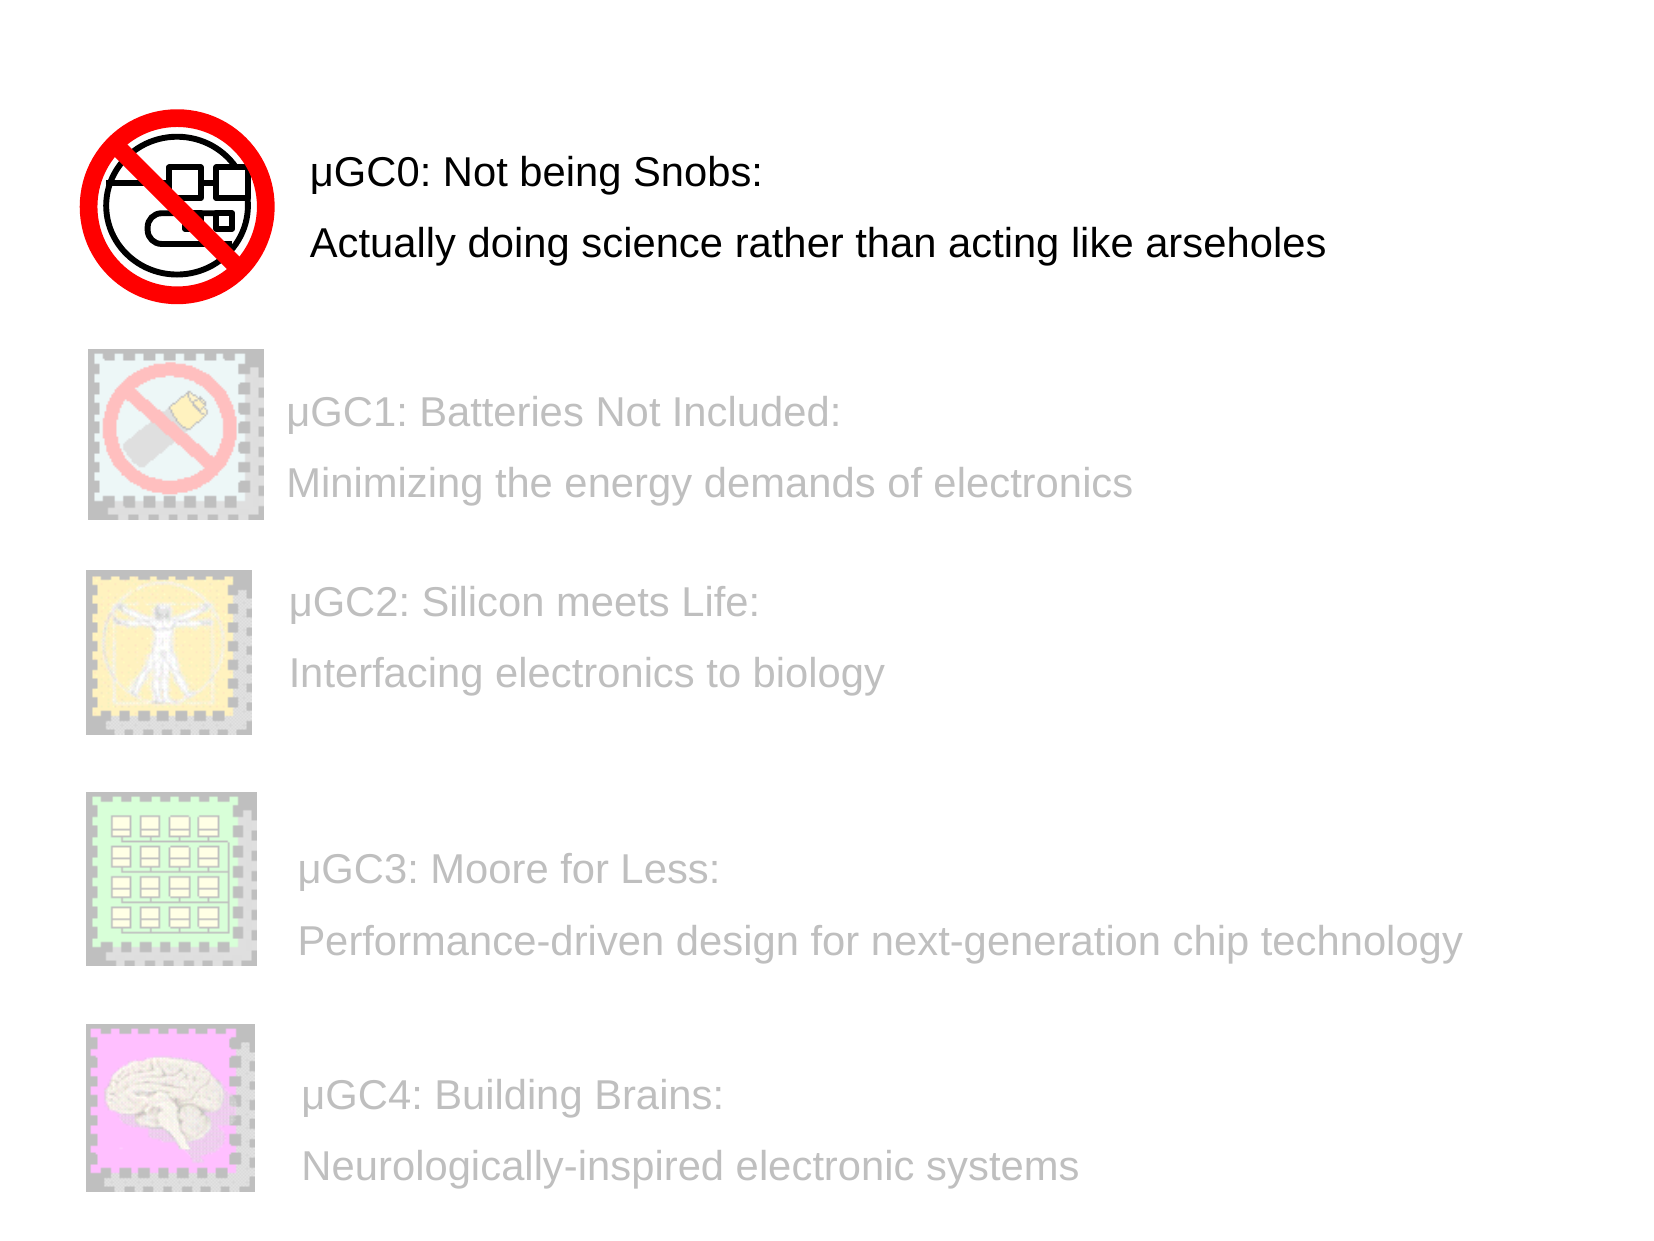

μGC0: Not being Snobs:
Actually doing science rather than acting like arseholes
μGC1: Batteries Not Included:
Minimizing the energy demands of electronics
μGC2: Silicon meets Life:
Interfacing electronics to biology
μGC3: Moore for Less:
Performance-driven design for next-generation chip technology
μGC4: Building Brains:
Neurologically-inspired electronic systems